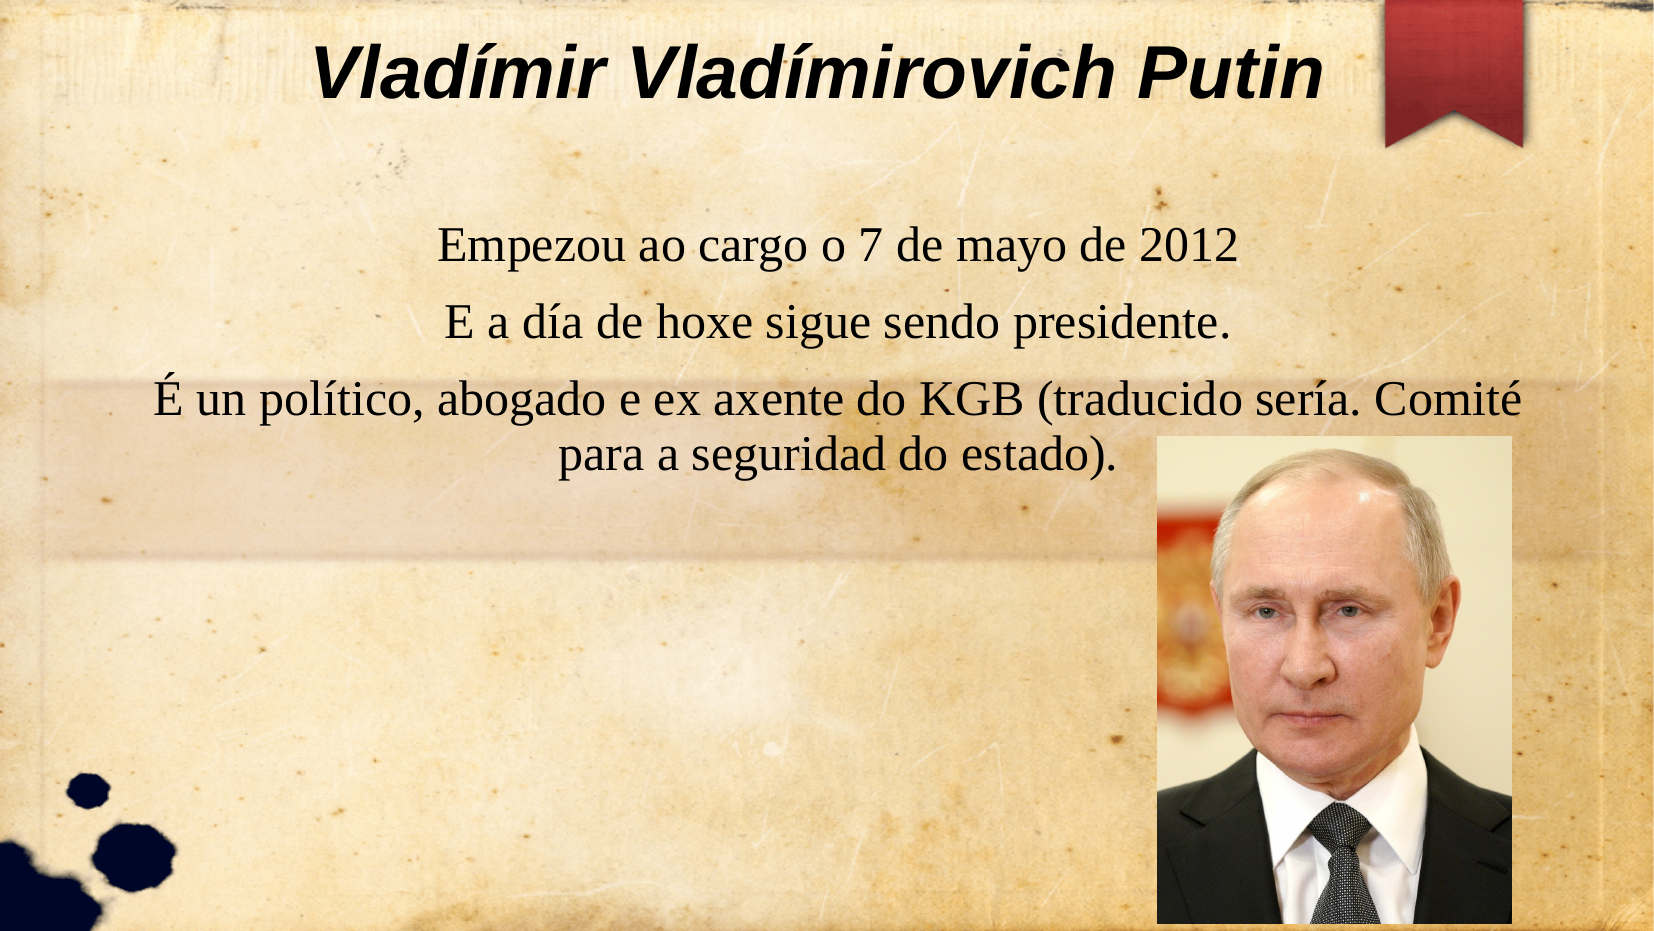

Vladímir Vladímirovich Putin
# Empezou ao cargo o 7 de mayo de 2012
E a día de hoxe sigue sendo presidente.
É un político, abogado e ex axente do KGB (traducido sería. Comité para a seguridad do estado).